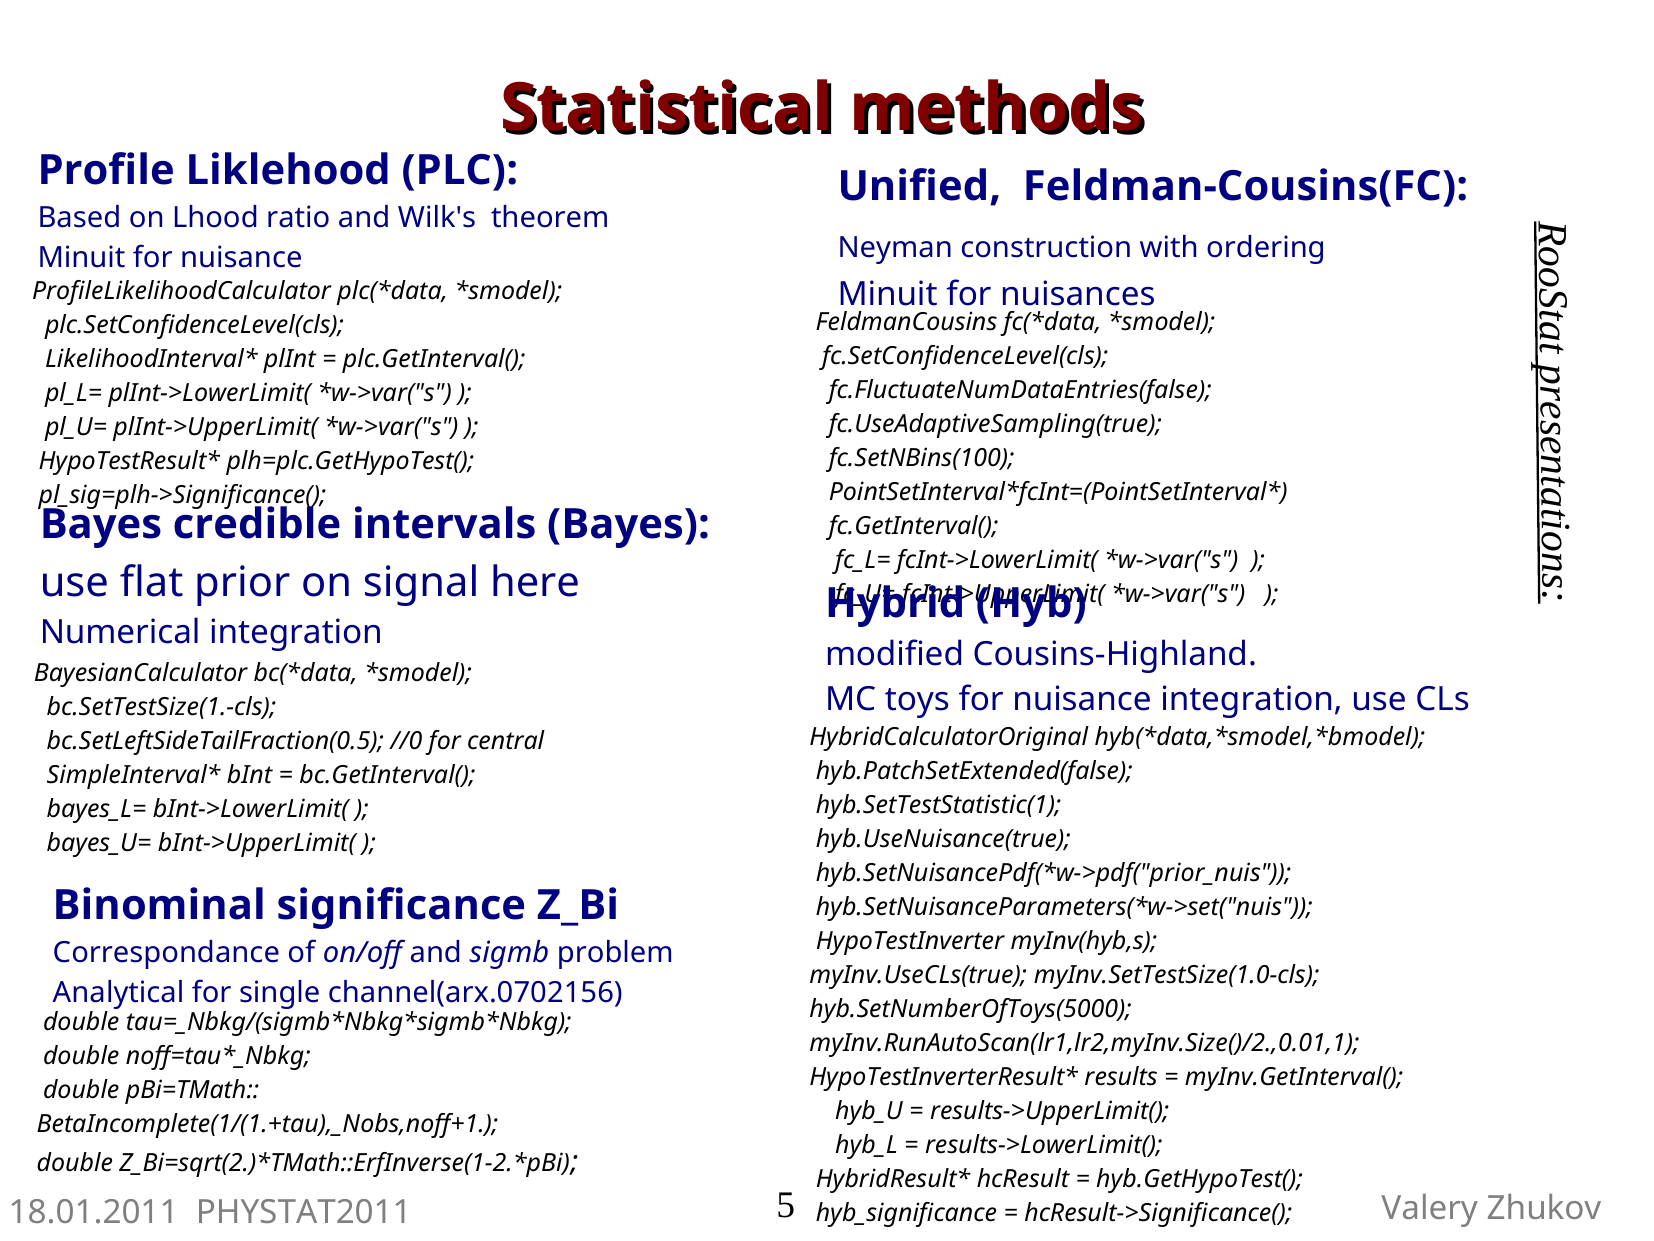

# Statistical methods
Profile Liklehood (PLC):
Based on Lhood ratio and Wilk's theorem
Minuit for nuisance
Unified, Feldman-Cousins(FC):
Neyman construction with ordering
Minuit for nuisances
ProfileLikelihoodCalculator plc(*data, *smodel);
 plc.SetConfidenceLevel(cls);
 LikelihoodInterval* plInt = plc.GetInterval();
 pl_L= plInt->LowerLimit( *w->var("s") );
 pl_U= plInt->UpperLimit( *w->var("s") );
 HypoTestResult* plh=plc.GetHypoTest();
 pl_sig=plh->Significance();
FeldmanCousins fc(*data, *smodel);
 fc.SetConfidenceLevel(cls);
 fc.FluctuateNumDataEntries(false);
 fc.UseAdaptiveSampling(true);
 fc.SetNBins(100);
 PointSetInterval*fcInt=(PointSetInterval*)
 fc.GetInterval();
 fc_L= fcInt->LowerLimit( *w->var("s") );
 fc_U= fcInt->UpperLimit( *w->var("s") );
RooStat presentations:
Bayes credible intervals (Bayes):
use flat prior on signal here
Numerical integration
Hybrid (Hyb)
modified Cousins-Highland.
MC toys for nuisance integration, use CLs
BayesianCalculator bc(*data, *smodel);
 bc.SetTestSize(1.-cls);
 bc.SetLeftSideTailFraction(0.5); //0 for central
 SimpleInterval* bInt = bc.GetInterval();
 bayes_L= bInt->LowerLimit( );
 bayes_U= bInt->UpperLimit( );
HybridCalculatorOriginal hyb(*data,*smodel,*bmodel);
 hyb.PatchSetExtended(false);
 hyb.SetTestStatistic(1);
 hyb.UseNuisance(true);
 hyb.SetNuisancePdf(*w->pdf("prior_nuis"));
 hyb.SetNuisanceParameters(*w->set("nuis"));
 HypoTestInverter myInv(hyb,s);
myInv.UseCLs(true); myInv.SetTestSize(1.0-cls);
hyb.SetNumberOfToys(5000);
myInv.RunAutoScan(lr1,lr2,myInv.Size()/2.,0.01,1);
HypoTestInverterResult* results = myInv.GetInterval();
 hyb_U = results->UpperLimit();
 hyb_L = results->LowerLimit();
 HybridResult* hcResult = hyb.GetHypoTest();
 hyb_significance = hcResult->Significance();
Binominal significance Z_Bi
Correspondance of on/off and sigmb problem
Analytical for single channel(arx.0702156)
 double tau=_Nbkg/(sigmb*Nbkg*sigmb*Nbkg);
 double noff=tau*_Nbkg;
 double pBi=TMath::
BetaIncomplete(1/(1.+tau),_Nobs,noff+1.);
double Z_Bi=sqrt(2.)*TMath::ErfInverse(1-2.*pBi);